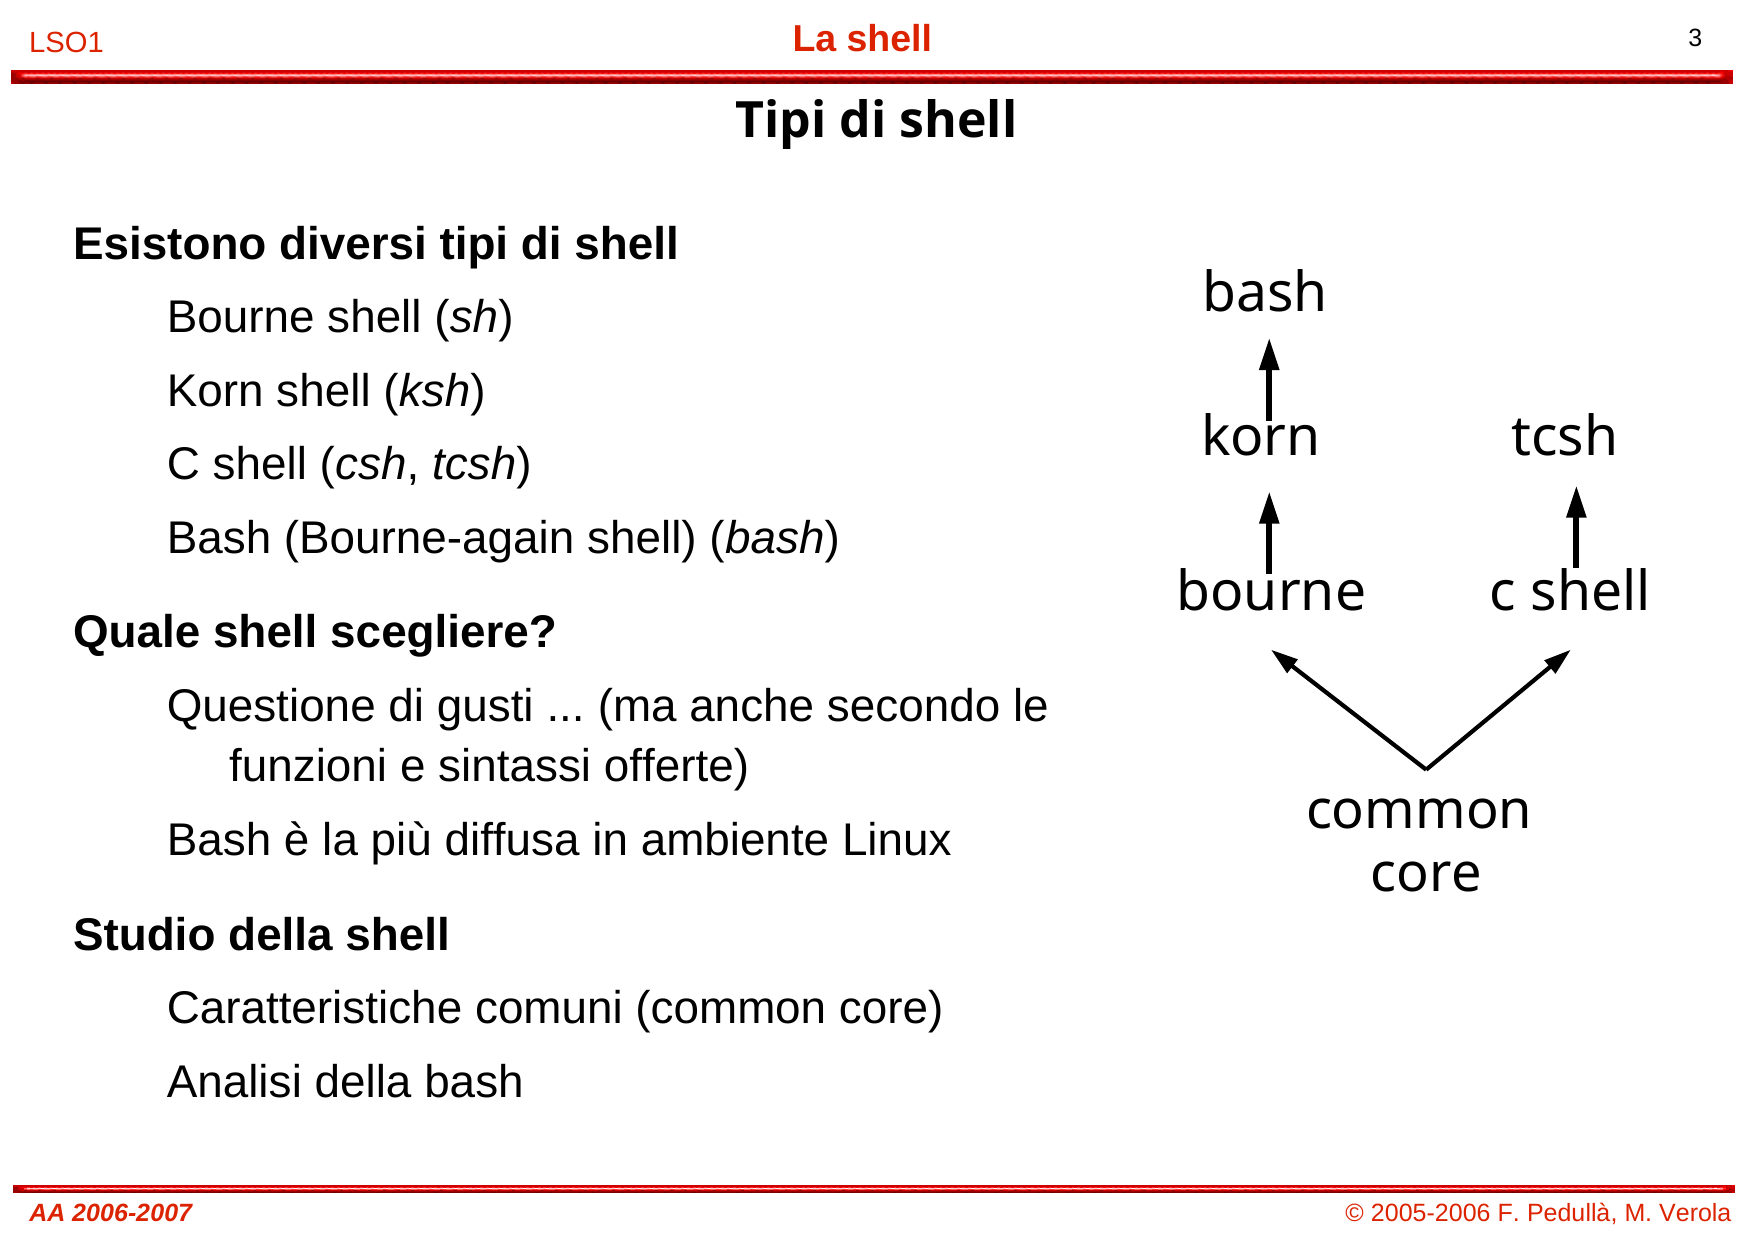

Tipi di shell
# Esistono diversi tipi di shell
Bourne shell (sh)
Korn shell (ksh)
C shell (csh, tcsh)
Bash (Bourne-again shell) (bash)
Quale shell scegliere?
Questione di gusti ... (ma anche secondo le funzioni e sintassi offerte)
Bash è la più diffusa in ambiente Linux
Studio della shell
Caratteristiche comuni (common core)
Analisi della bash
bash
korn
tcsh
bourne
c shell
common
core